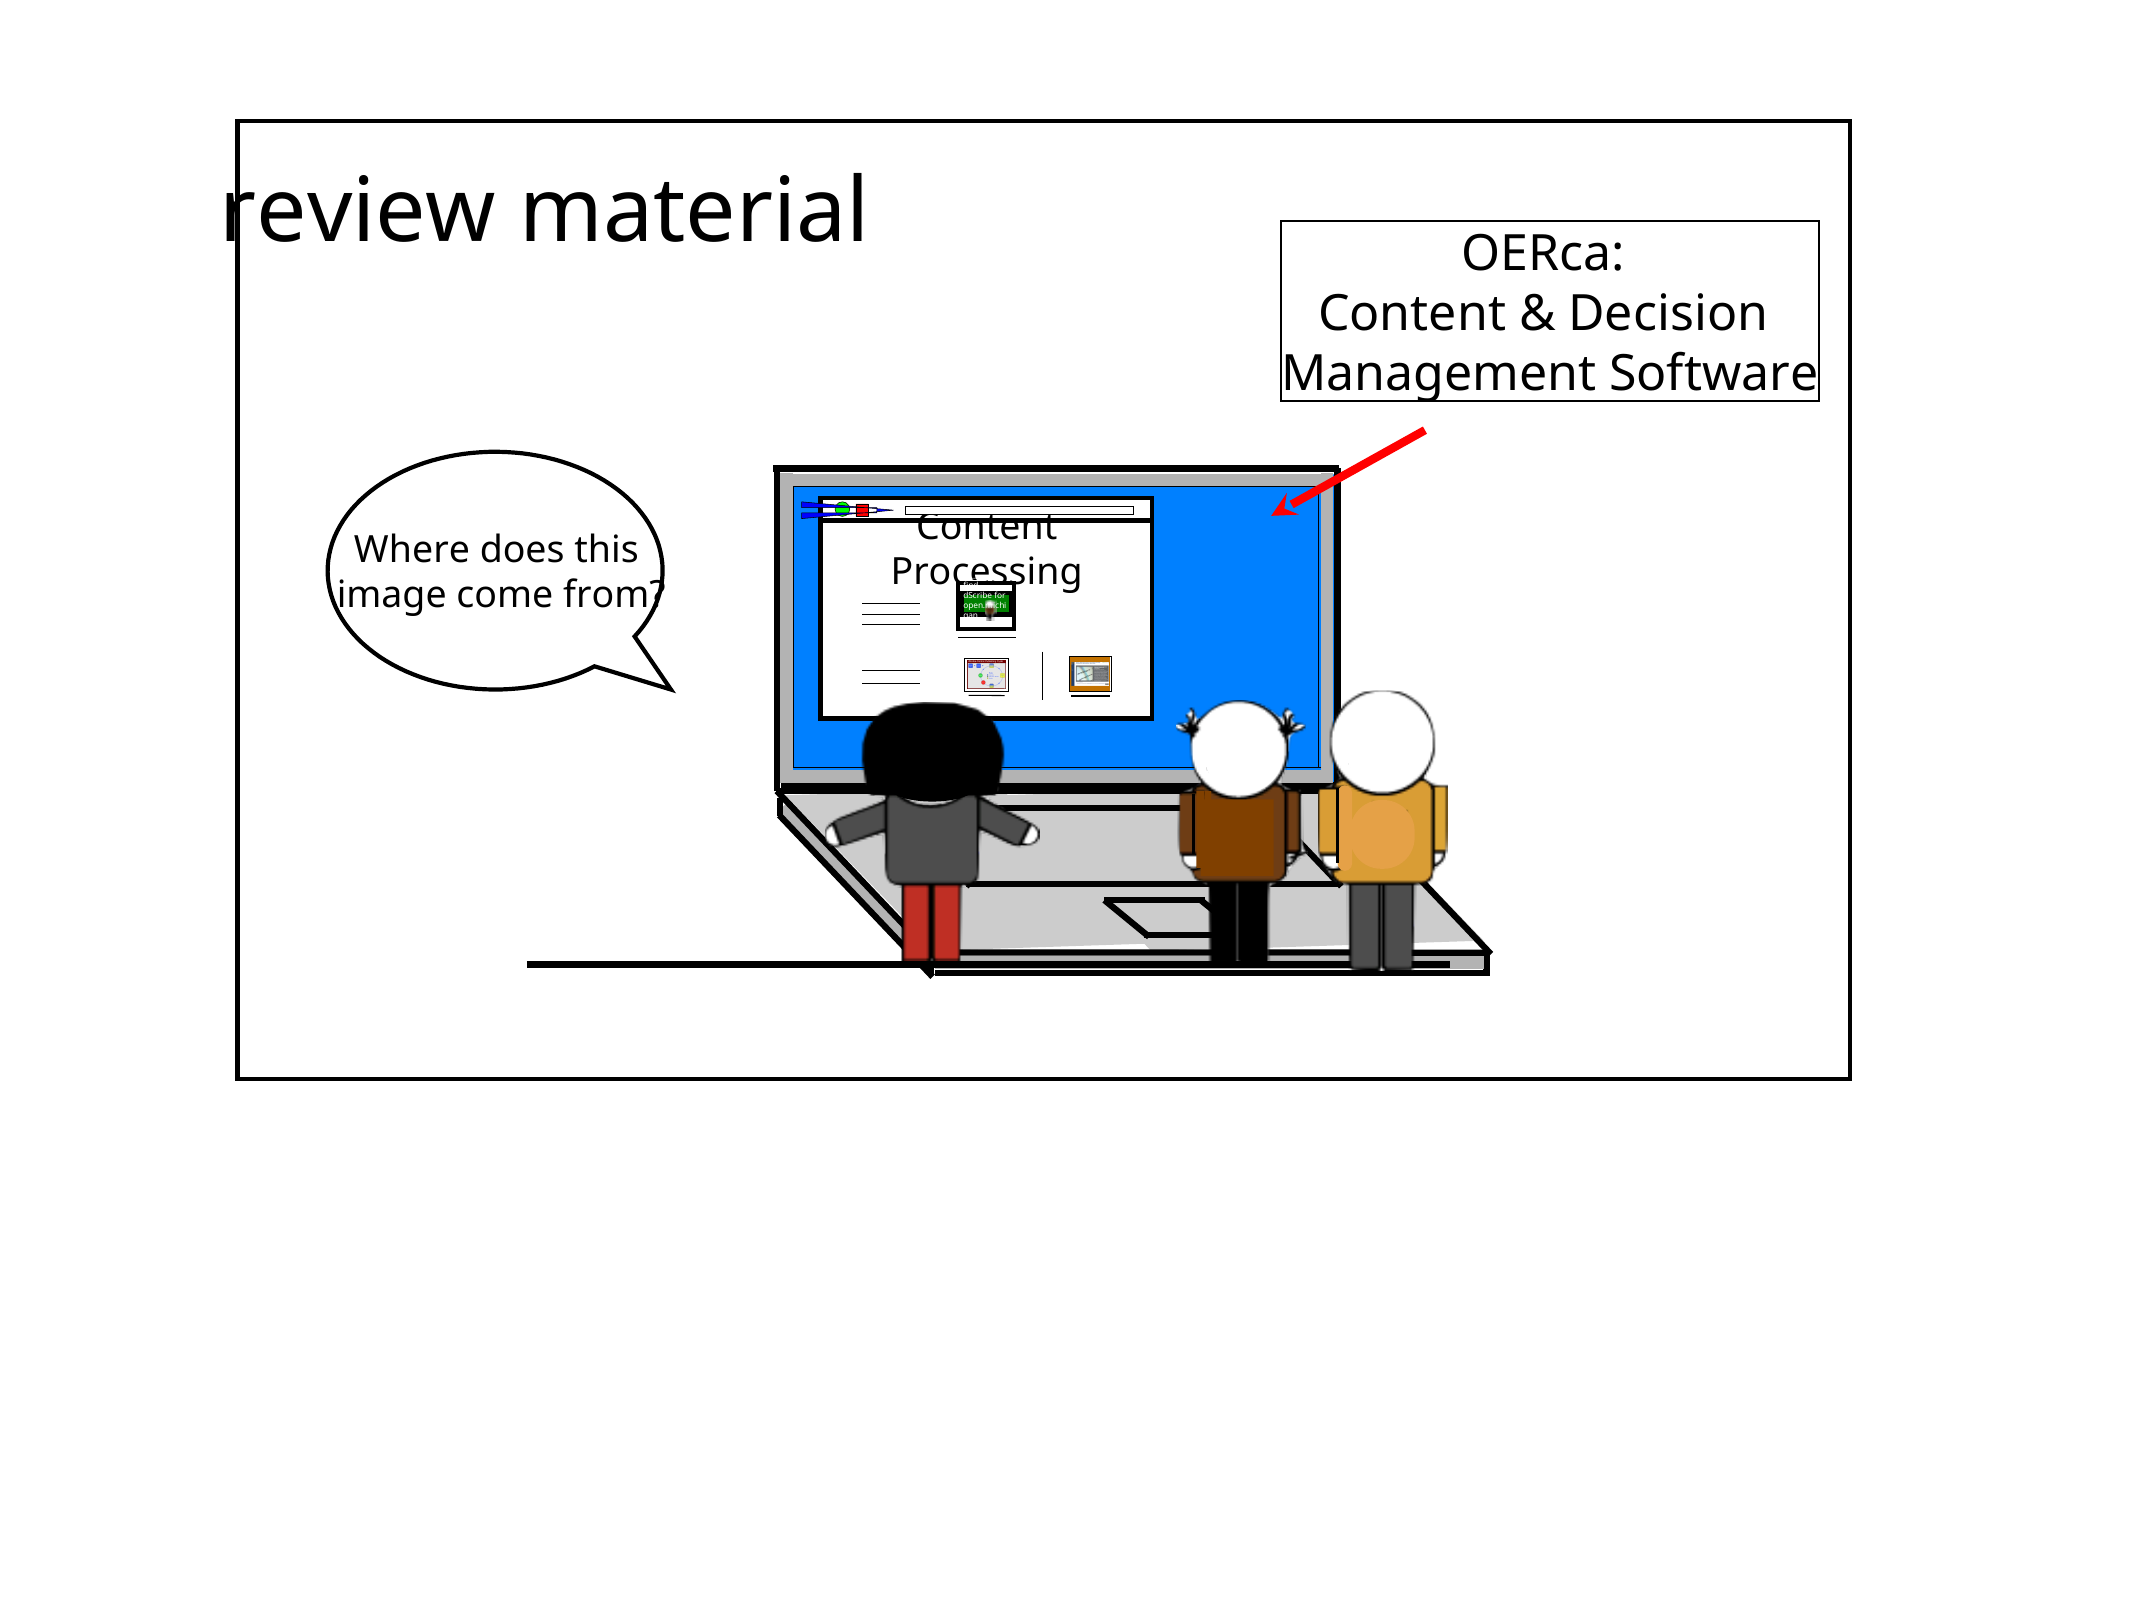

review material
OERca:
Content & Decision
Management Software
Where does this
image come from?
Content Processing
Class #1 Agenda:
find dScribe for open.michigan